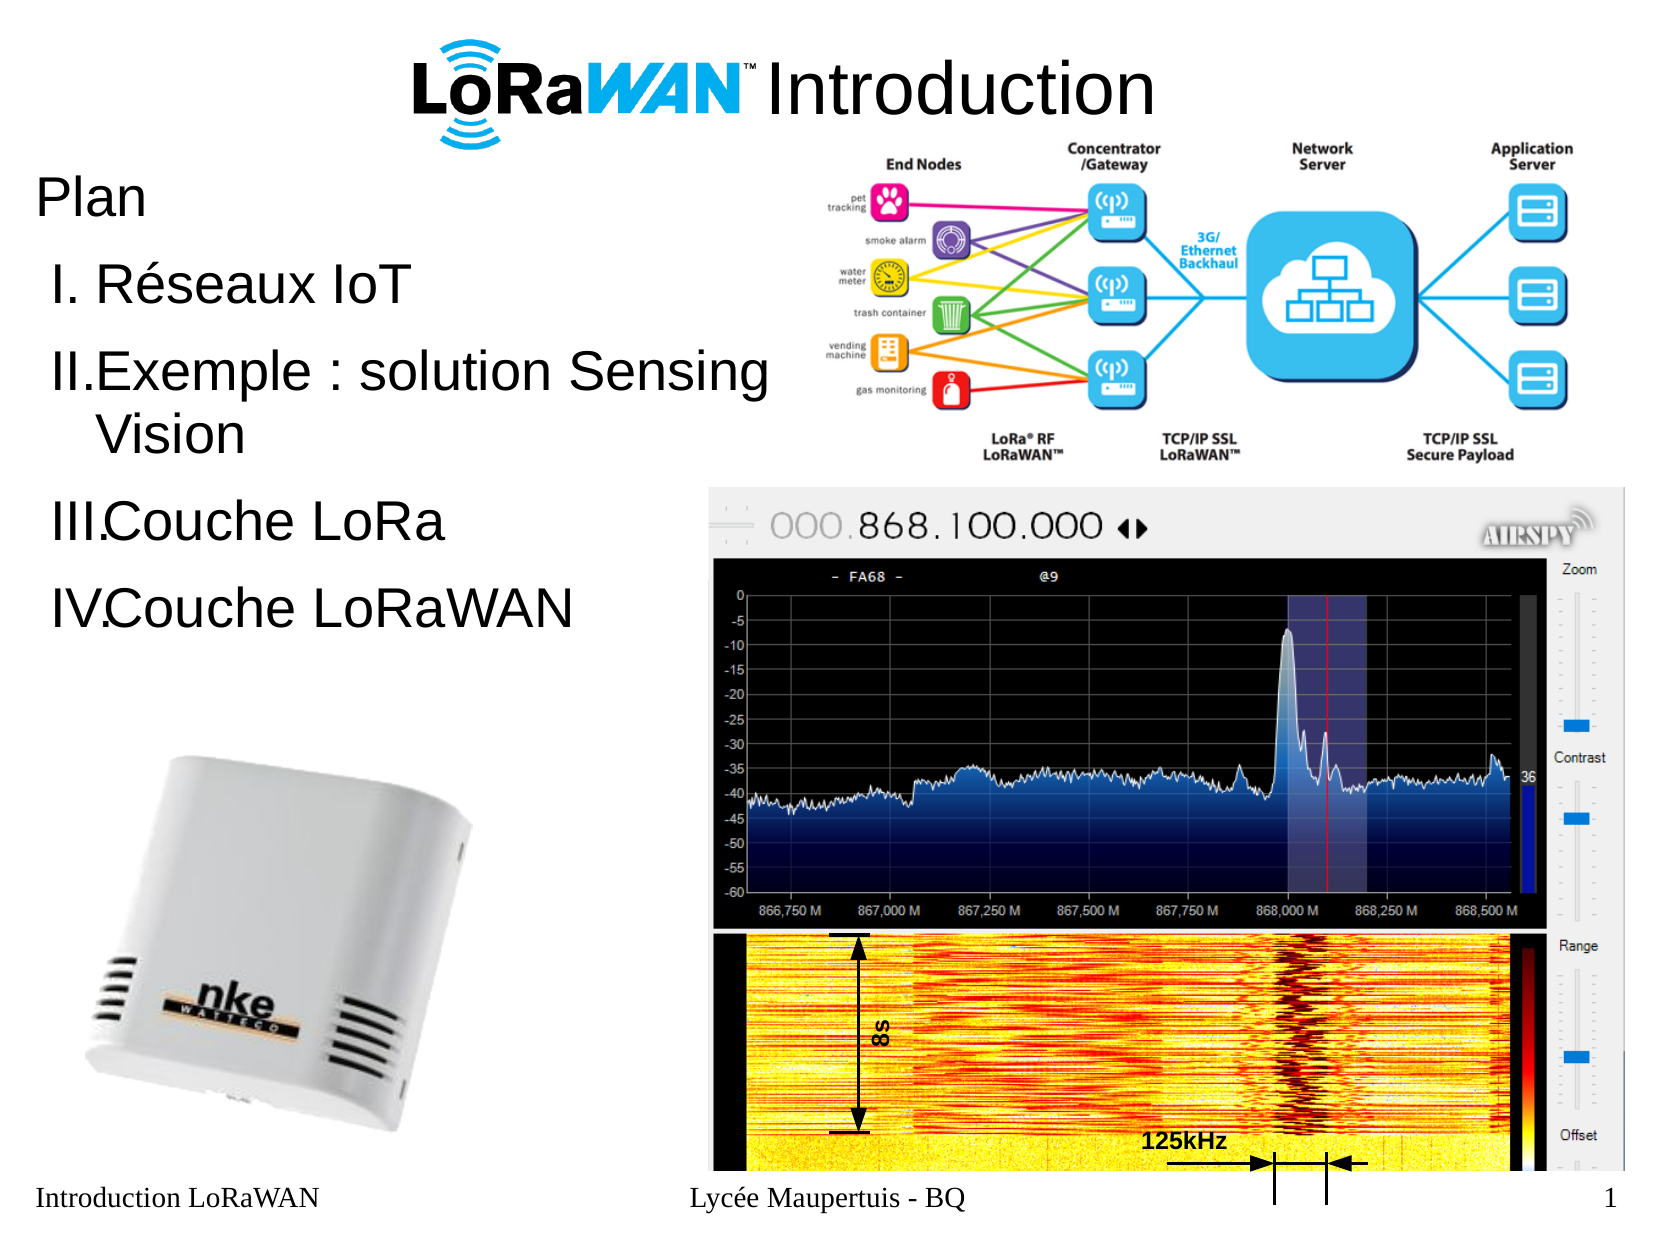

# Introduction
Plan
Réseaux IoT
Exemple : solution Sensing Vision
Couche LoRa
Couche LoRaWAN
Introduction LoRaWAN
Lycée Maupertuis - BQ
1